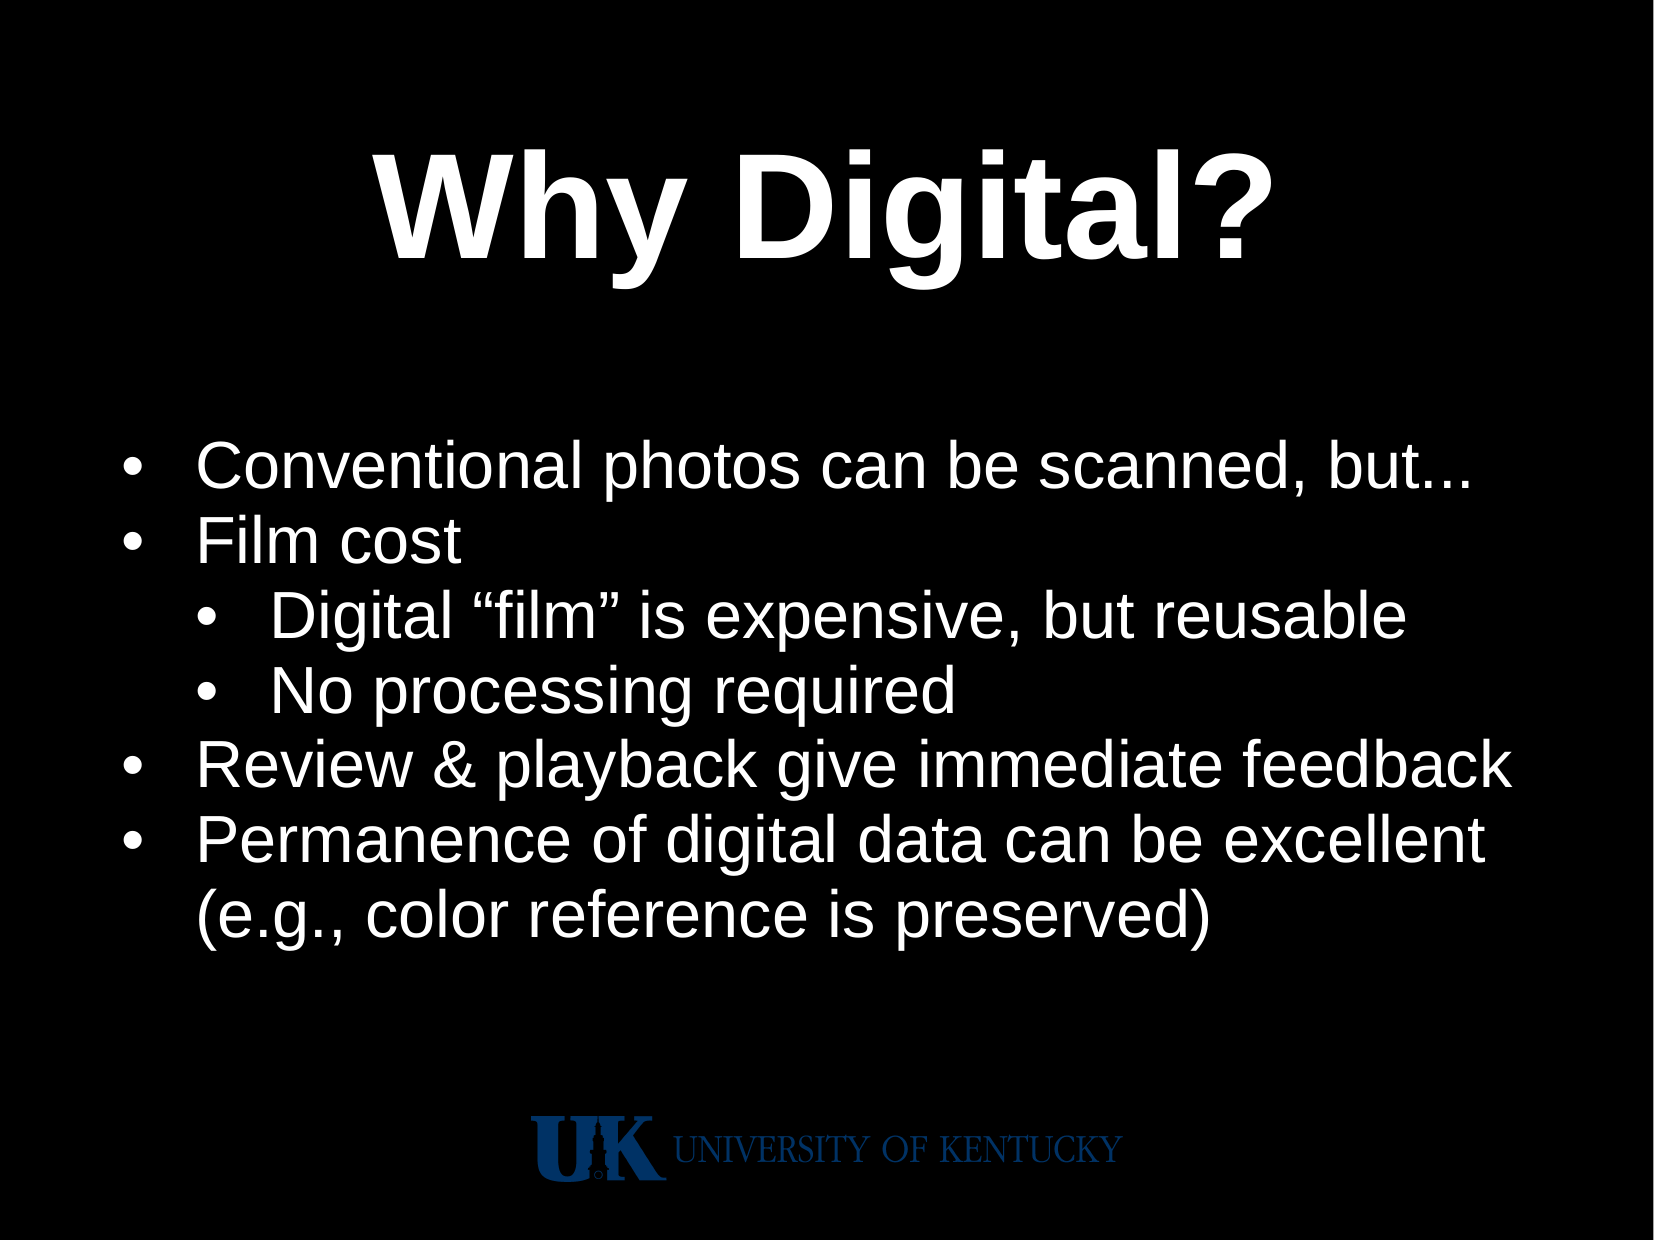

# Why Digital?
•	Conventional photos can be scanned, but...
•	Film cost
	•	Digital “film” is expensive, but reusable
	•	No processing required
•	Review & playback give immediate feedback
•	Permanence of digital data can be excellent
	(e.g., color reference is preserved)